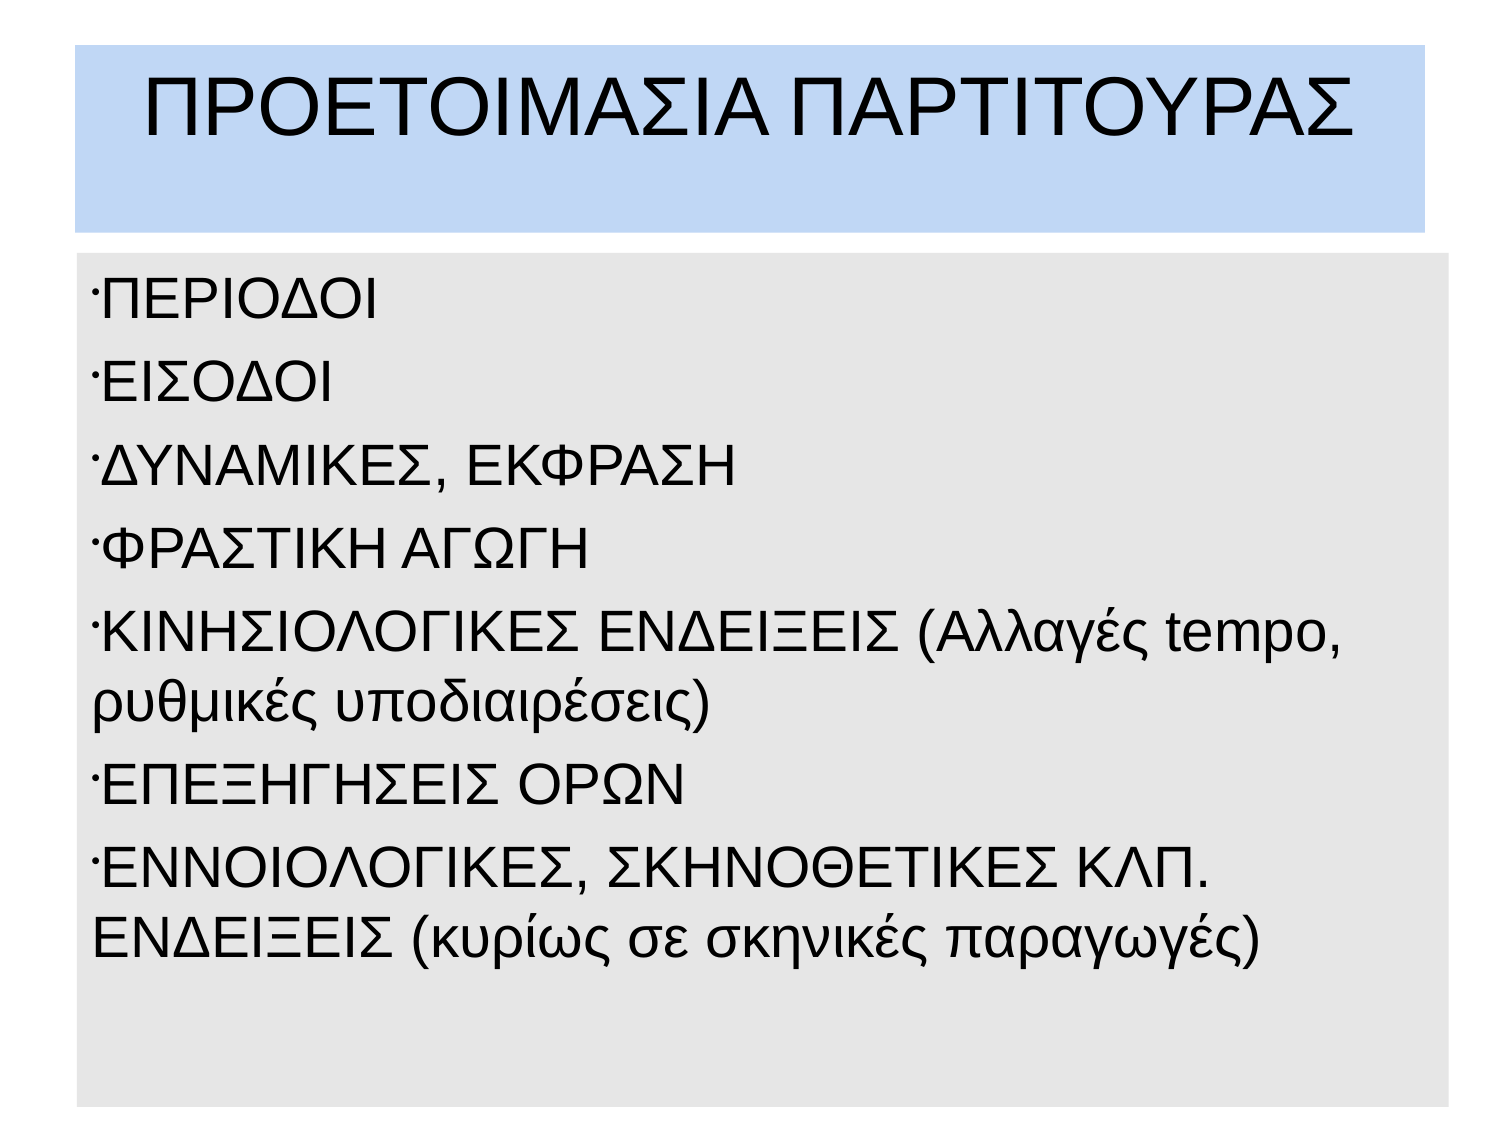

# ΠΡΟΕΤΟΙΜΑΣΙΑ ΠΑΡΤΙΤΟΥΡΑΣ
ΠΕΡΙΟΔΟΙ
ΕΙΣΟΔΟΙ
ΔΥΝΑΜΙΚΕΣ, ΕΚΦΡΑΣΗ
ΦΡΑΣΤΙΚΗ ΑΓΩΓΗ
ΚΙΝΗΣΙΟΛΟΓΙΚΕΣ ΕΝΔΕΙΞΕΙΣ (Αλλαγές tempo, ρυθμικές υποδιαιρέσεις)
ΕΠΕΞΗΓΗΣΕΙΣ ΟΡΩΝ
ΕΝΝΟΙΟΛΟΓΙΚΕΣ, ΣΚΗΝΟΘΕΤΙΚΕΣ ΚΛΠ. ΕΝΔΕΙΞΕΙΣ (κυρίως σε σκηνικές παραγωγές)